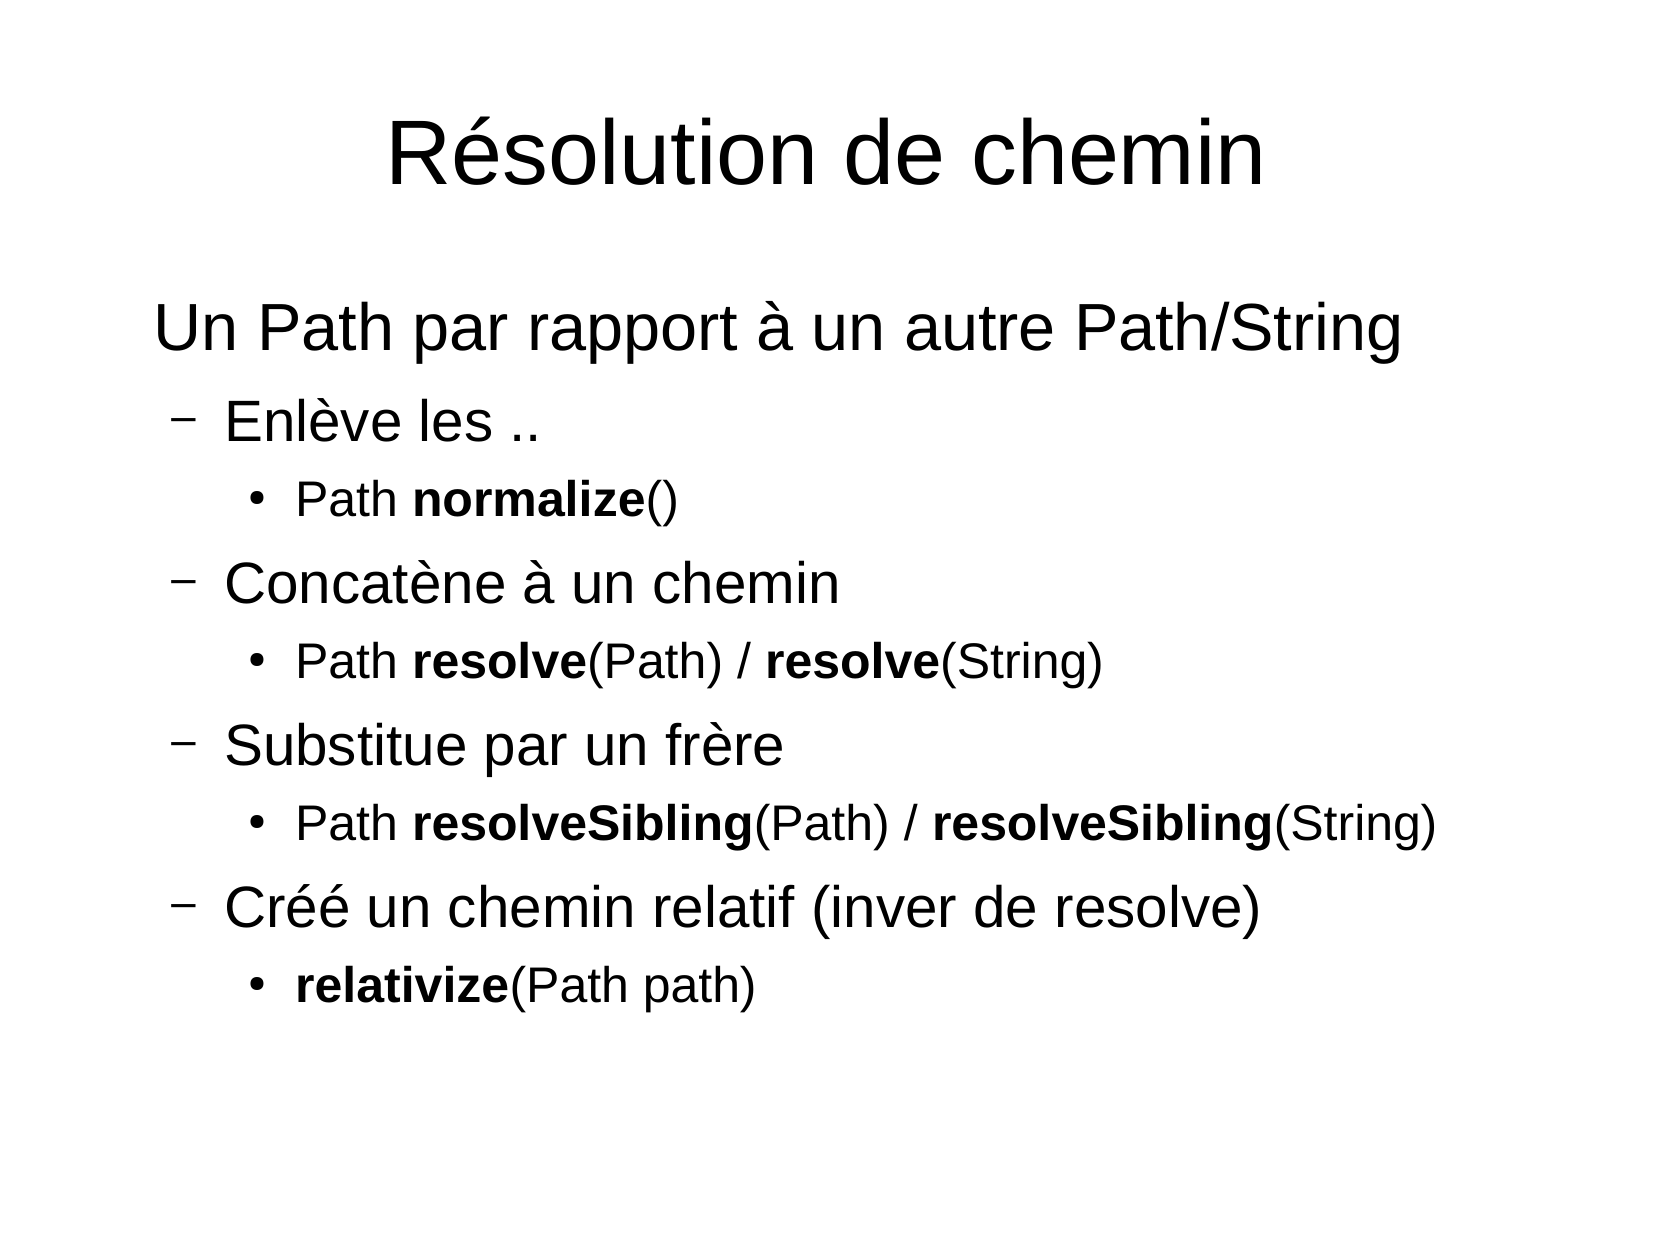

# Résolution de chemin
Un Path par rapport à un autre Path/String
Enlève les ..
Path normalize()
Concatène à un chemin
Path resolve(Path) / resolve(String)
Substitue par un frère
Path resolveSibling(Path) / resolveSibling(String)
Créé un chemin relatif (inver de resolve)
relativize(Path path)